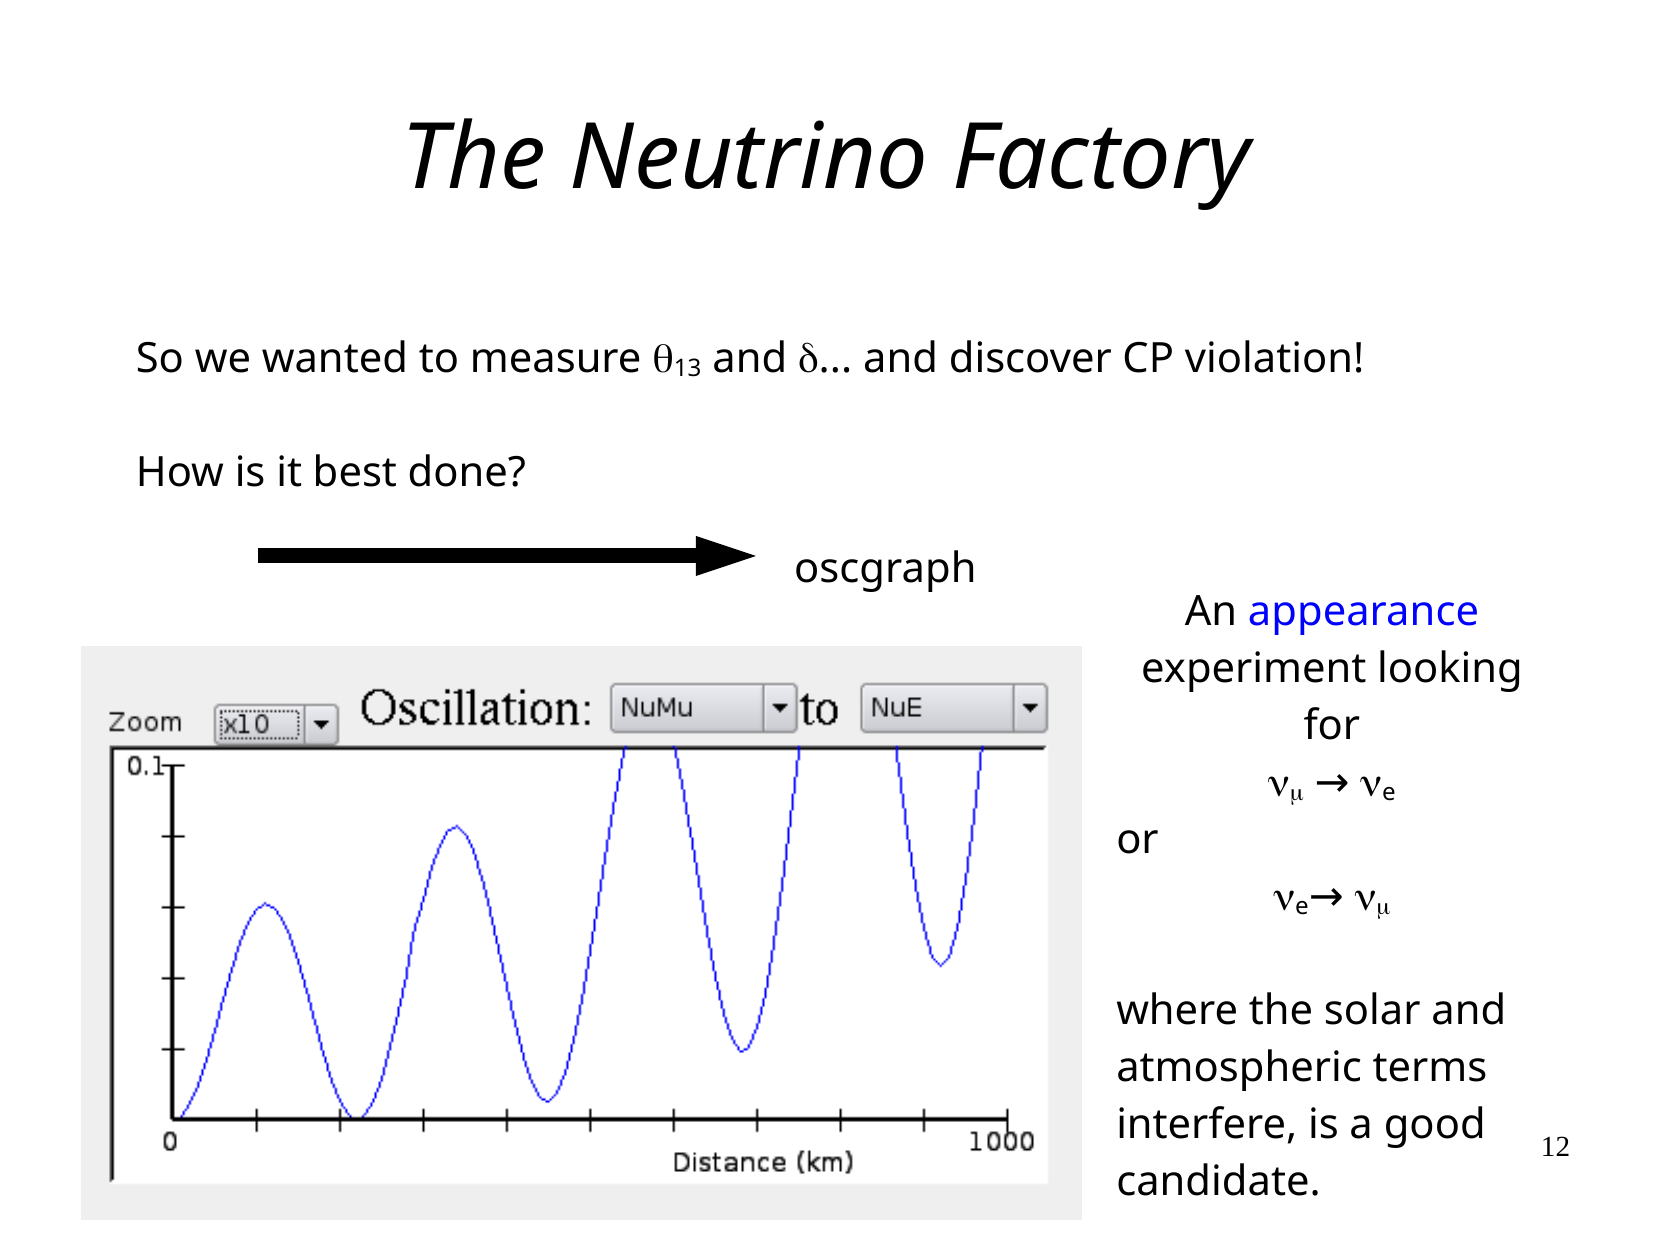

# The Neutrino Factory
So we wanted to measure q13 and d... and discover CP violation!
How is it best done?
oscgraph
An appearance experiment looking for
nm → ne
or
ne→ nm
where the solar and atmospheric terms interfere, is a good candidate.
12